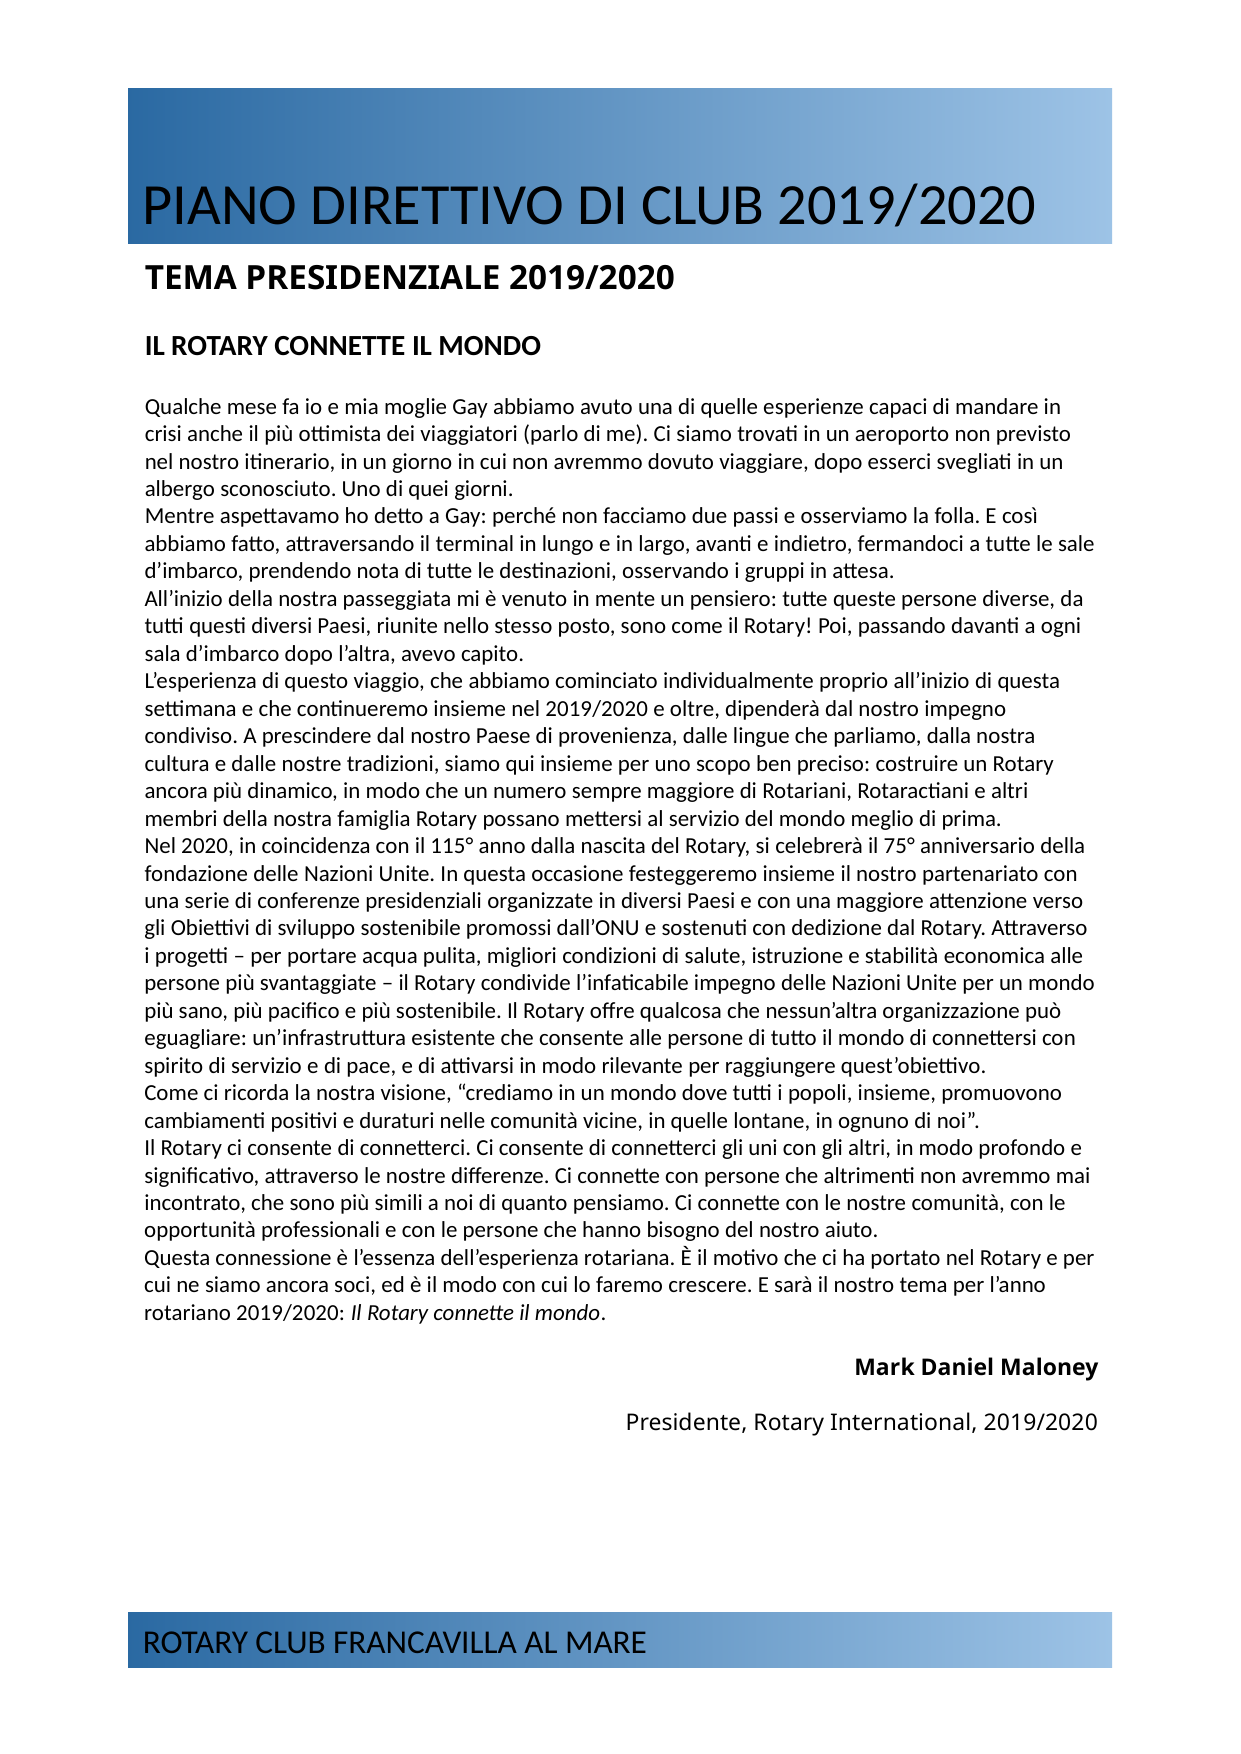

PIANO DIRETTIVO DI CLUB 2019/2020
TEMA PRESIDENZIALE 2019/2020
IL ROTARY CONNETTE IL MONDO
Qualche mese fa io e mia moglie Gay abbiamo avuto una di quelle esperienze capaci di mandare in crisi anche il più ottimista dei viaggiatori (parlo di me). Ci siamo trovati in un aeroporto non previsto nel nostro itinerario, in un giorno in cui non avremmo dovuto viaggiare, dopo esserci svegliati in un albergo sconosciuto. Uno di quei giorni.
Mentre aspettavamo ho detto a Gay: perché non facciamo due passi e osserviamo la folla. E così abbiamo fatto, attraversando il terminal in lungo e in largo, avanti e indietro, fermandoci a tutte le sale d’imbarco, prendendo nota di tutte le destinazioni, osservando i gruppi in attesa.
All’inizio della nostra passeggiata mi è venuto in mente un pensiero: tutte queste persone diverse, da tutti questi diversi Paesi, riunite nello stesso posto, sono come il Rotary! Poi, passando davanti a ogni sala d’imbarco dopo l’altra, avevo capito.
L’esperienza di questo viaggio, che abbiamo cominciato individualmente proprio all’inizio di questa settimana e che continueremo insieme nel 2019/2020 e oltre, dipenderà dal nostro impegno condiviso. A prescindere dal nostro Paese di provenienza, dalle lingue che parliamo, dalla nostra cultura e dalle nostre tradizioni, siamo qui insieme per uno scopo ben preciso: costruire un Rotary ancora più dinamico, in modo che un numero sempre maggiore di Rotariani, Rotaractiani e altri membri della nostra famiglia Rotary possano mettersi al servizio del mondo meglio di prima.
Nel 2020, in coincidenza con il 115° anno dalla nascita del Rotary, si celebrerà il 75° anniversario della fondazione delle Nazioni Unite. In questa occasione festeggeremo insieme il nostro partenariato con una serie di conferenze presidenziali organizzate in diversi Paesi e con una maggiore attenzione verso gli Obiettivi di sviluppo sostenibile promossi dall’ONU e sostenuti con dedizione dal Rotary. Attraverso i progetti – per portare acqua pulita, migliori condizioni di salute, istruzione e stabilità economica alle persone più svantaggiate – il Rotary condivide l’infaticabile impegno delle Nazioni Unite per un mondo più sano, più pacifico e più sostenibile. Il Rotary offre qualcosa che nessun’altra organizzazione può eguagliare: un’infrastruttura esistente che consente alle persone di tutto il mondo di connettersi con spirito di servizio e di pace, e di attivarsi in modo rilevante per raggiungere quest’obiettivo.
Come ci ricorda la nostra visione, “crediamo in un mondo dove tutti i popoli, insieme, promuovono cambiamenti positivi e duraturi nelle comunità vicine, in quelle lontane, in ognuno di noi”.
Il Rotary ci consente di connetterci. Ci consente di connetterci gli uni con gli altri, in modo profondo e significativo, attraverso le nostre differenze. Ci connette con persone che altrimenti non avremmo mai incontrato, che sono più simili a noi di quanto pensiamo. Ci connette con le nostre comunità, con le opportunità professionali e con le persone che hanno bisogno del nostro aiuto.
Questa connessione è l’essenza dell’esperienza rotariana. È il motivo che ci ha portato nel Rotary e per cui ne siamo ancora soci, ed è il modo con cui lo faremo crescere. E sarà il nostro tema per l’anno rotariano 2019/2020: Il Rotary connette il mondo.
Mark Daniel Maloney
Presidente, Rotary International, 2019/2020
ROTARY CLUB FRANCAVILLA AL MARE